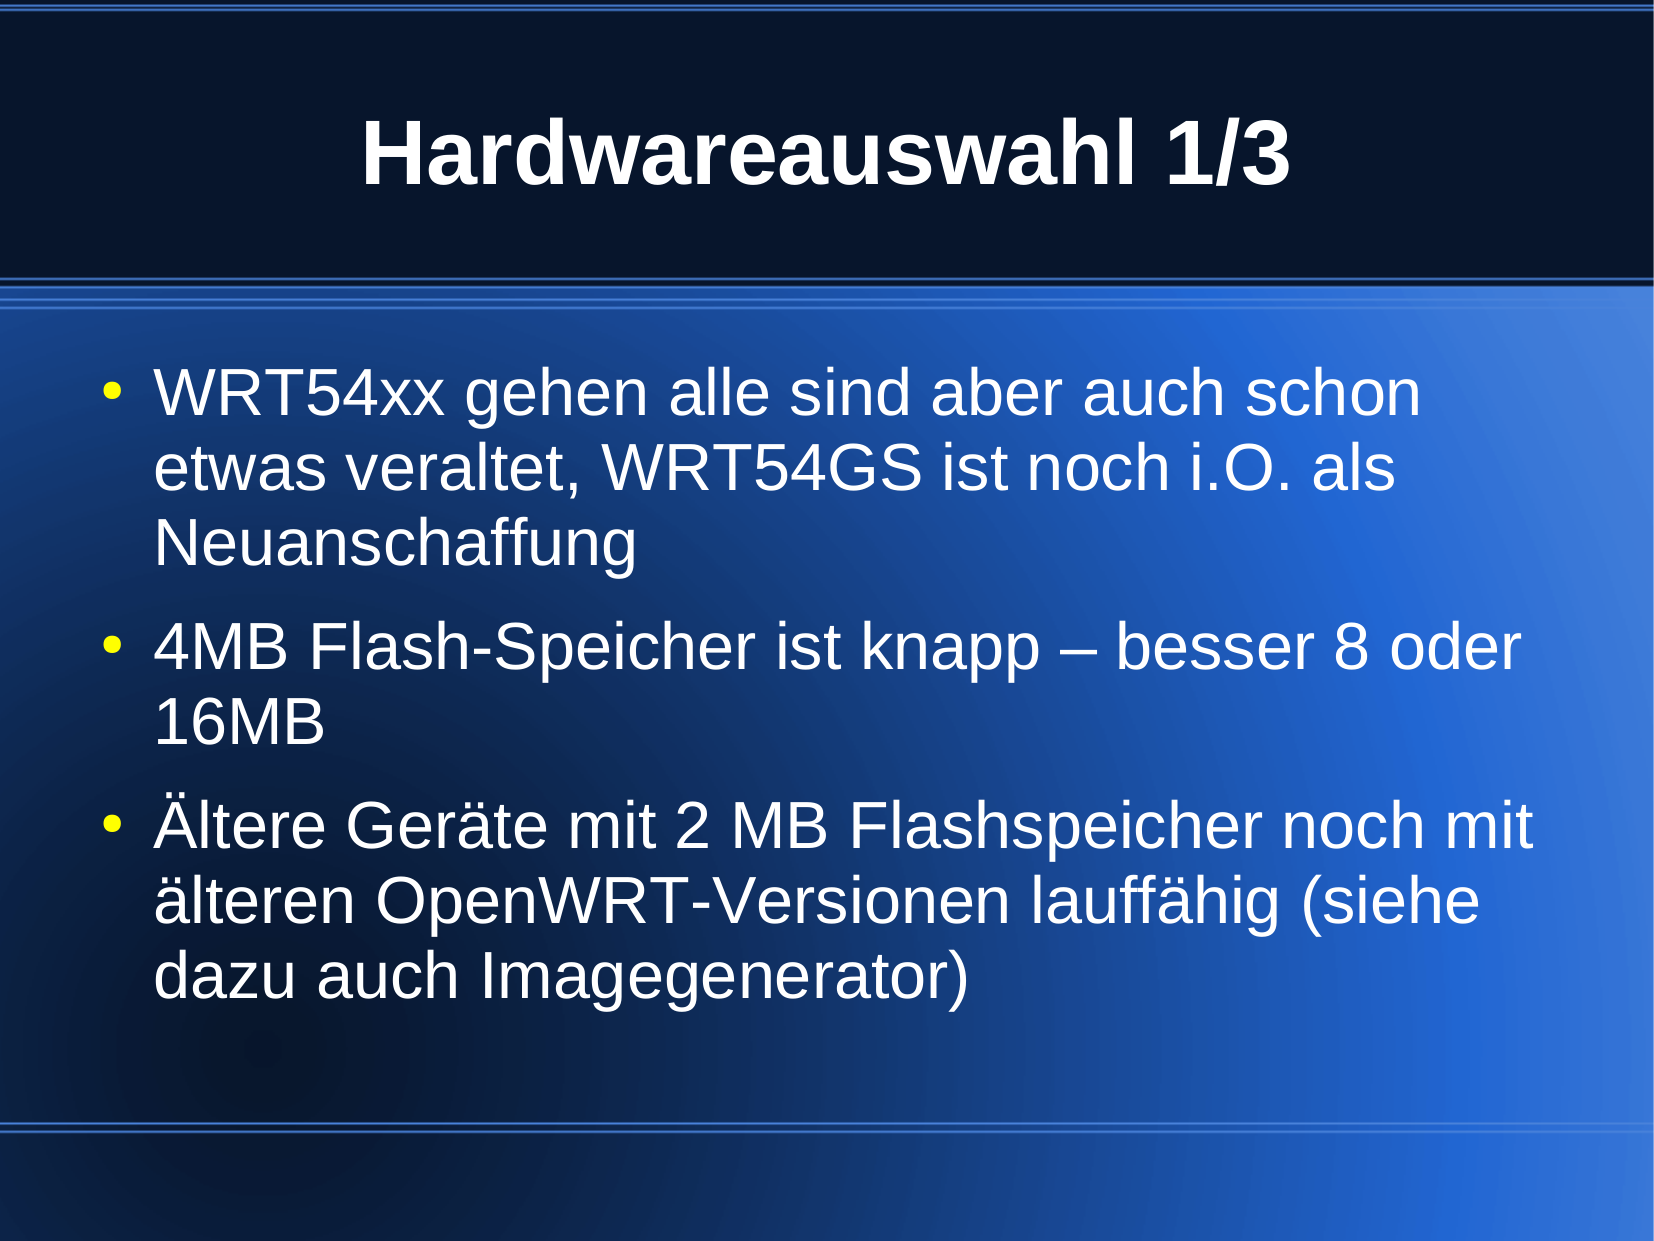

# Hardwareauswahl 1/3
WRT54xx gehen alle sind aber auch schon etwas veraltet, WRT54GS ist noch i.O. als Neuanschaffung
4MB Flash-Speicher ist knapp – besser 8 oder 16MB
Ältere Geräte mit 2 MB Flashspeicher noch mit älteren OpenWRT-Versionen lauffähig (siehe dazu auch Imagegenerator)